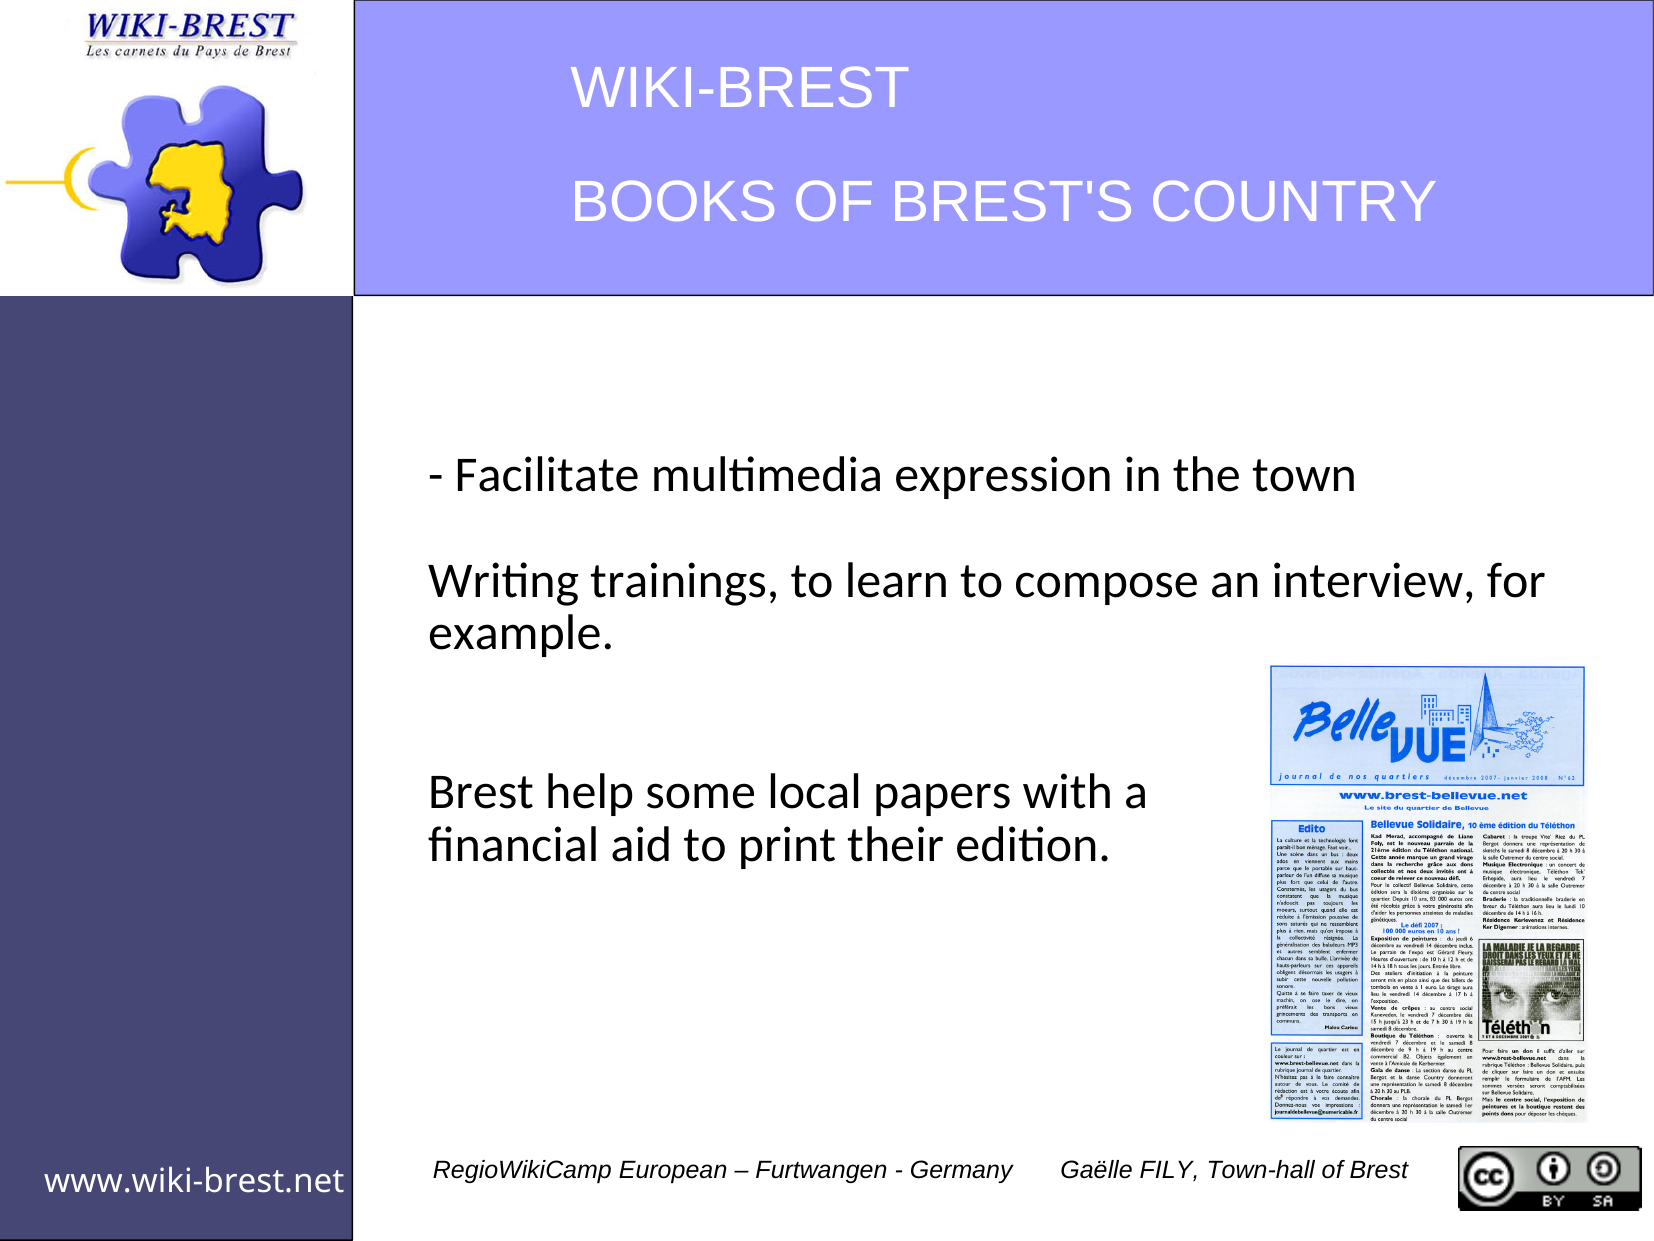

- Facilitate multimedia expression in the town
Writing trainings, to learn to compose an interview, for example.
Brest help some local papers with a
financial aid to print their edition.